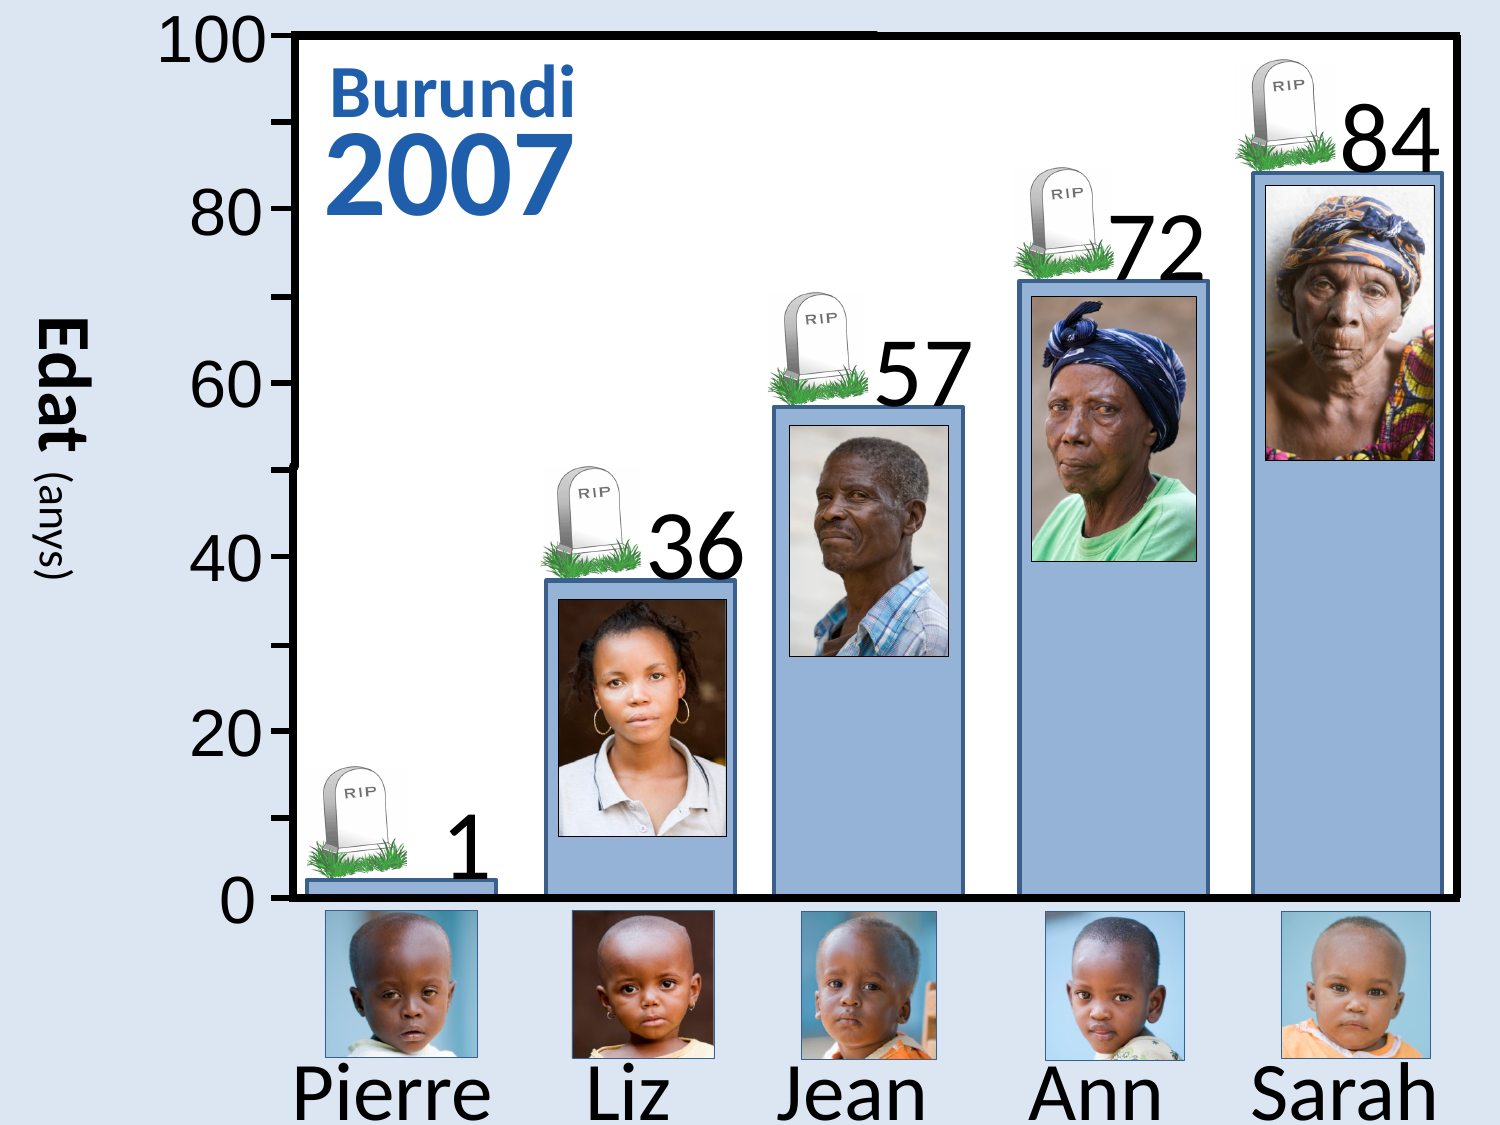

100
80
60
40
20
0
Burundi
84
2007
72
57
Edat (anys)
36
1
Pierre
Liz
Jean
Ann
Sarah